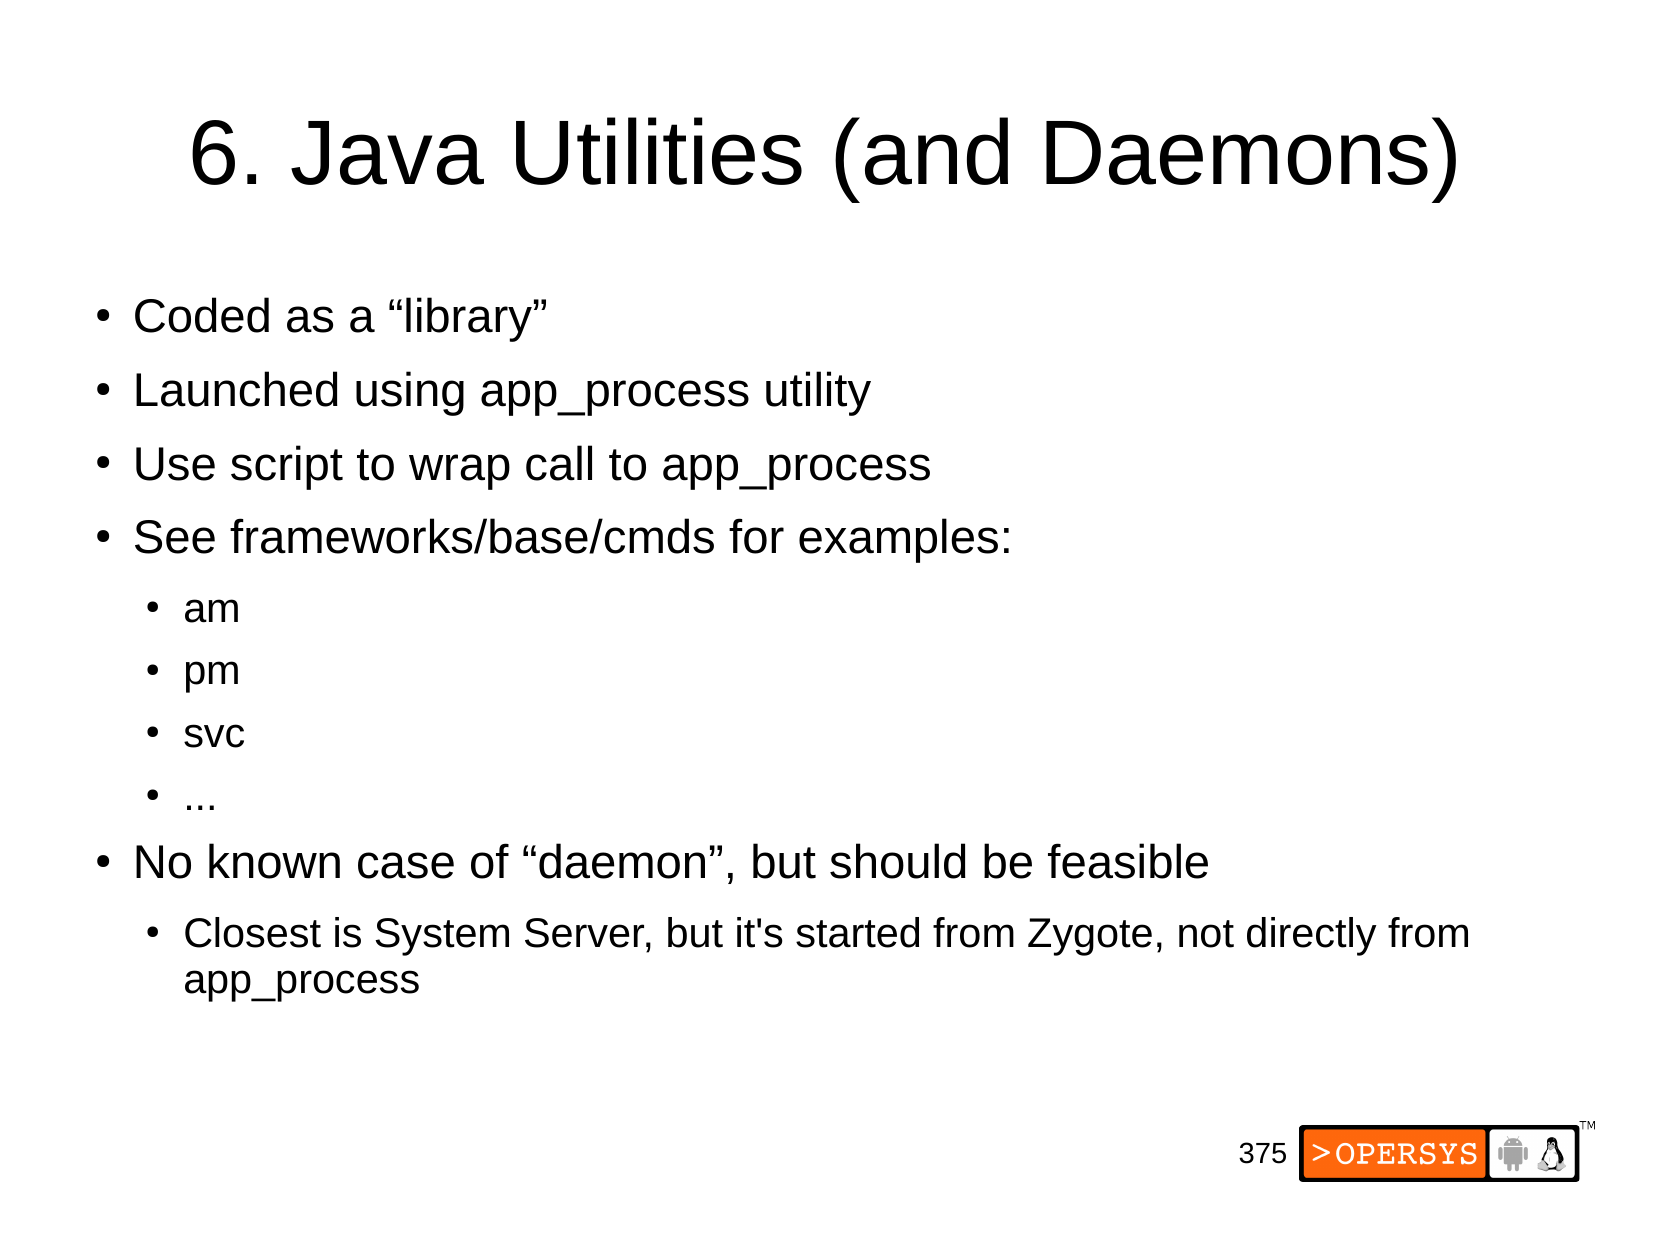

# 6. Java Utilities (and Daemons)
Coded as a “library”
Launched using app_process utility
Use script to wrap call to app_process
See frameworks/base/cmds for examples:
am
pm
svc
...
No known case of “daemon”, but should be feasible
Closest is System Server, but it's started from Zygote, not directly from app_process